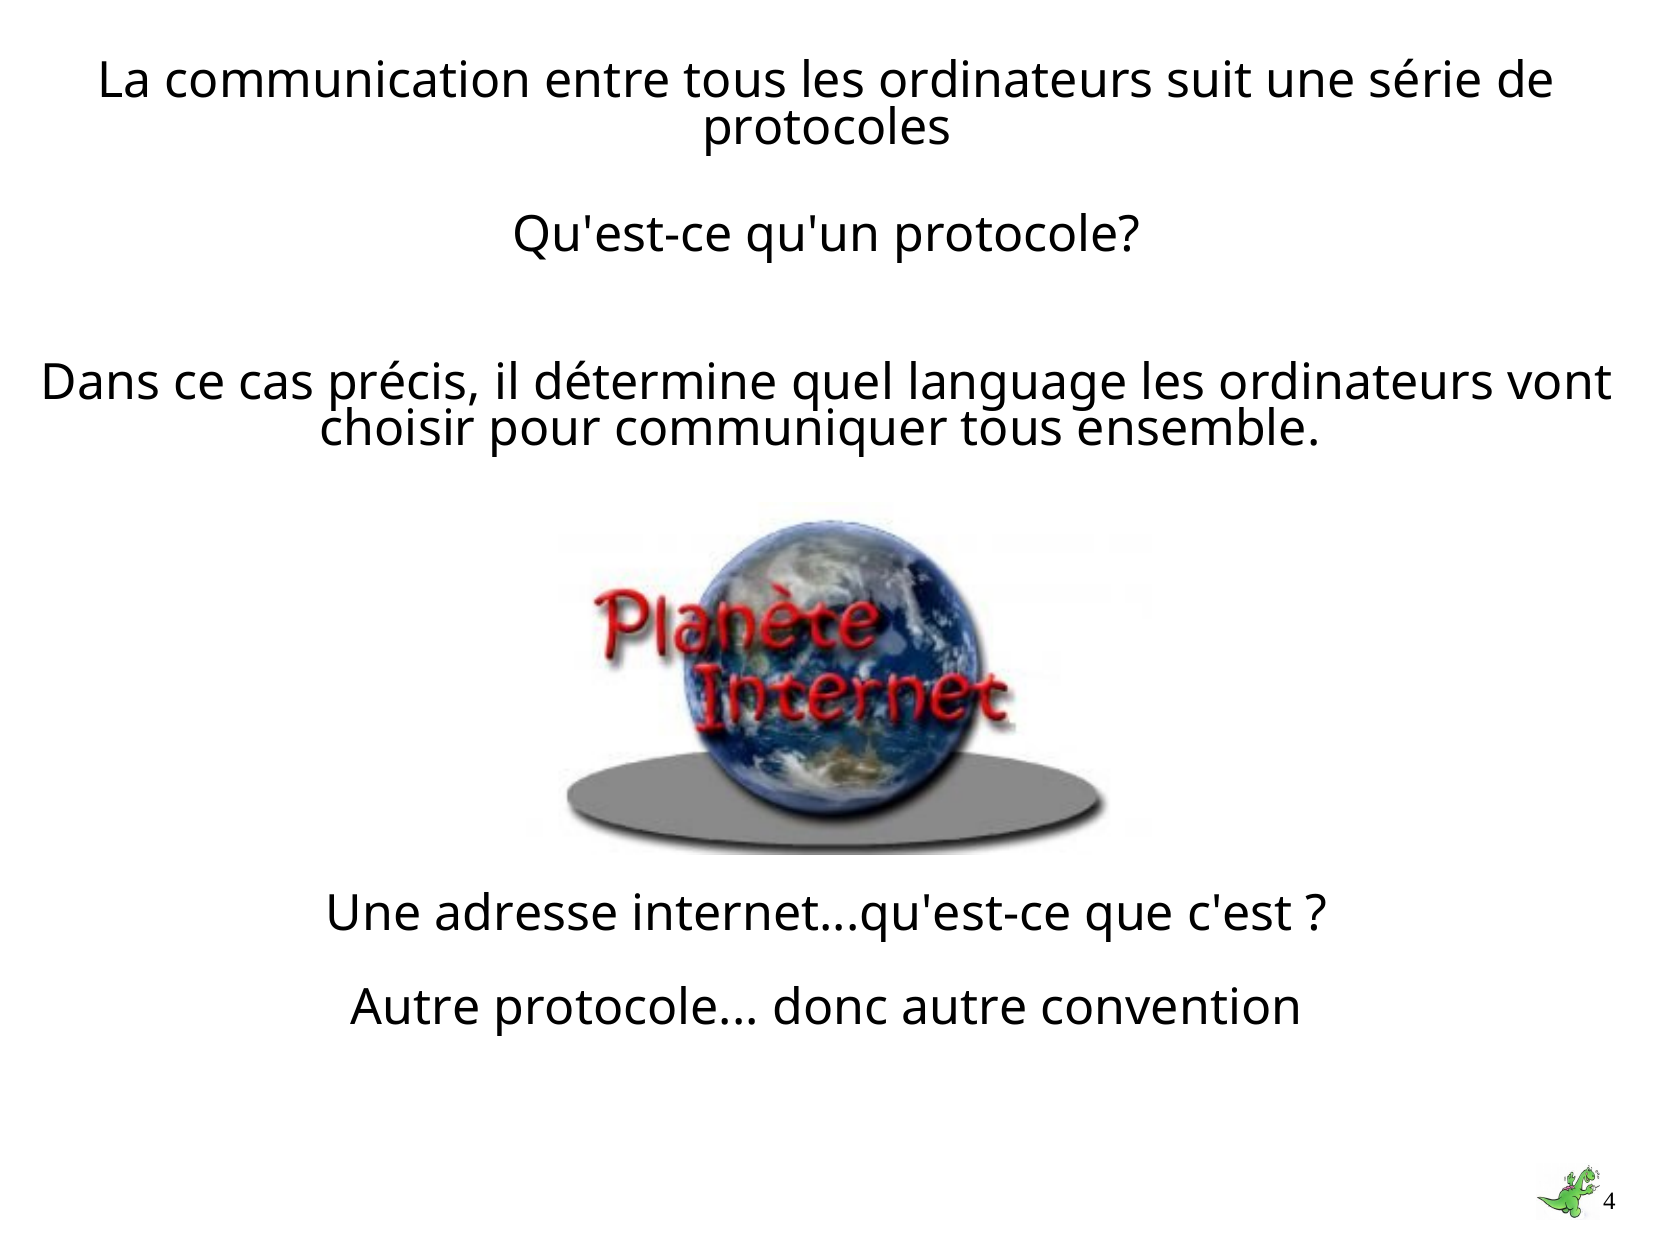

La communication entre tous les ordinateurs suit une série de protocoles
Qu'est-ce qu'un protocole?
Dans ce cas précis, il détermine quel language les ordinateurs vont choisir pour communiquer tous ensemble.
Une adresse internet...qu'est-ce que c'est ?
Autre protocole... donc autre convention
4